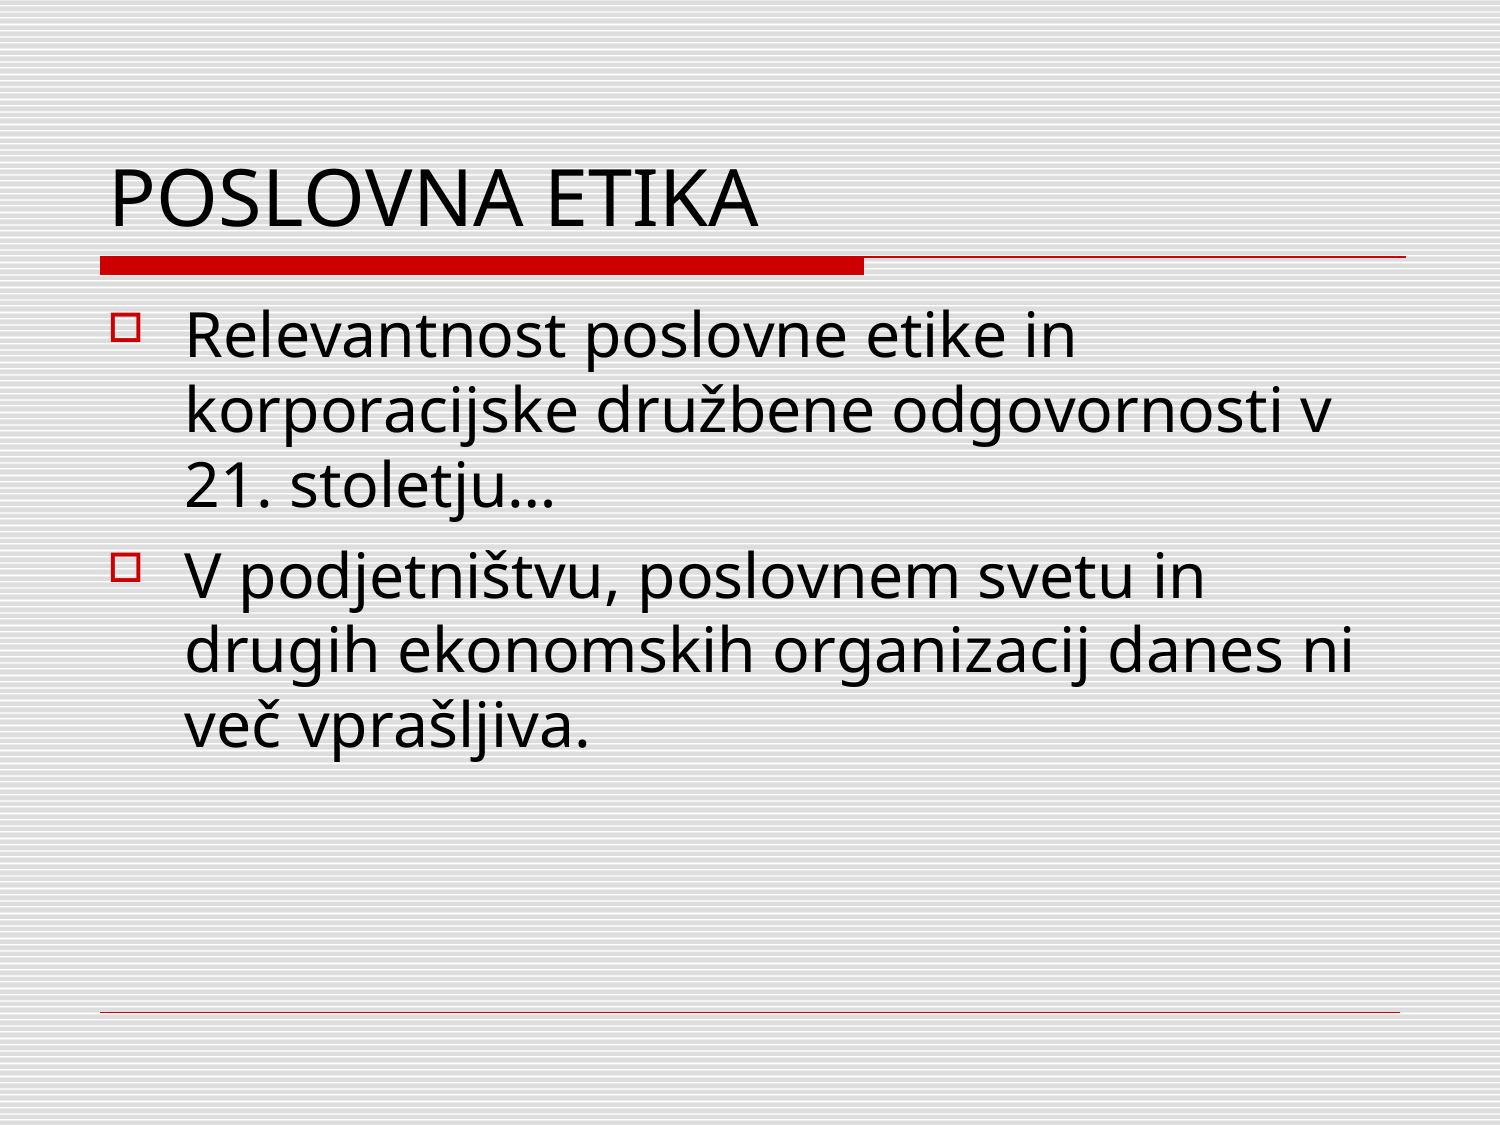

# POSLOVNA ETIKA
Relevantnost poslovne etike in korporacijske družbene odgovornosti v 21. stoletju…
V podjetništvu, poslovnem svetu in drugih ekonomskih organizacij danes ni več vprašljiva.